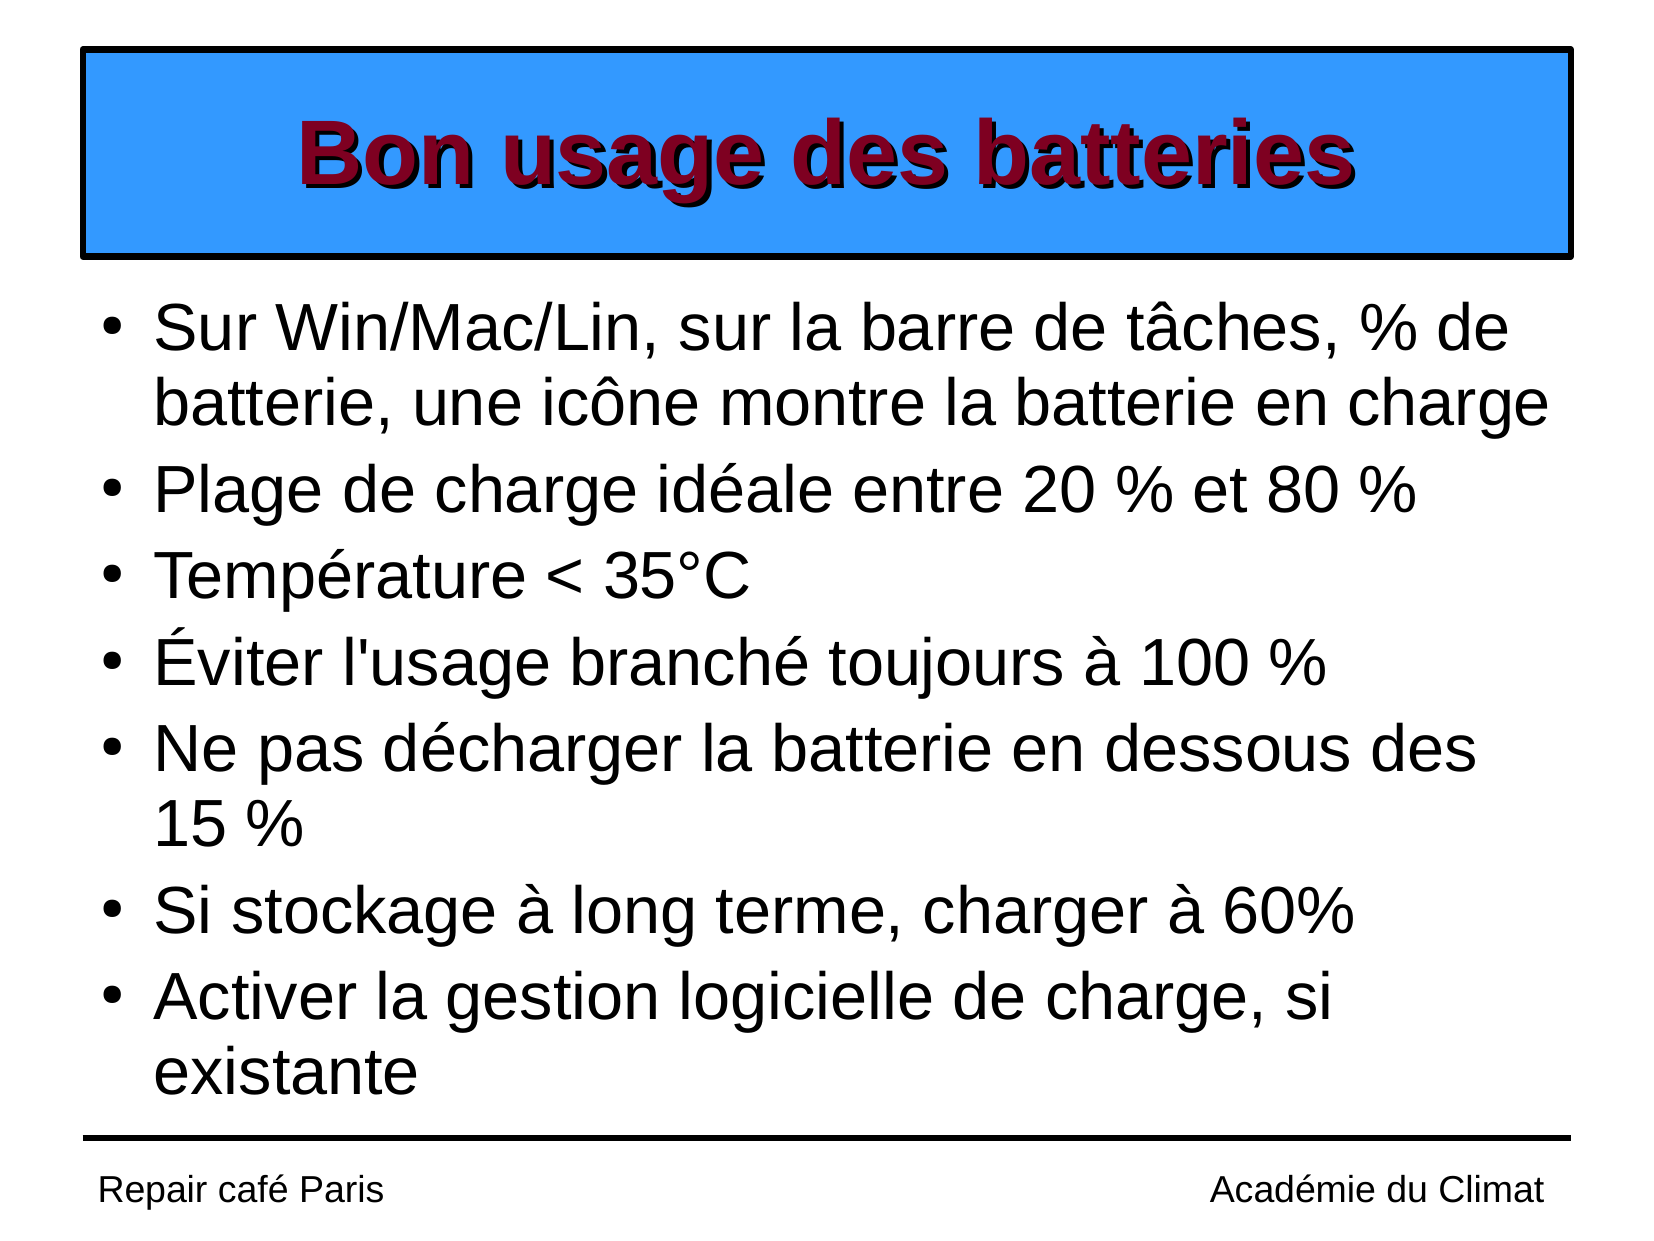

# Bon usage des batteries
Sur Win/Mac/Lin, sur la barre de tâches, % de batterie, une icône montre la batterie en charge
Plage de charge idéale entre 20 % et 80 %
Température < 35°C
Éviter l'usage branché toujours à 100 %
Ne pas décharger la batterie en dessous des 15 %
Si stockage à long terme, charger à 60%
Activer la gestion logicielle de charge, si existante
Repair café Paris	Académie du Climat
https://support.hp.com/us-en/document/ish_4034543-1660469-16
https://www.apple.com/batteries/maximizing-performance/
(Tips for Extending Battery Lifespan)